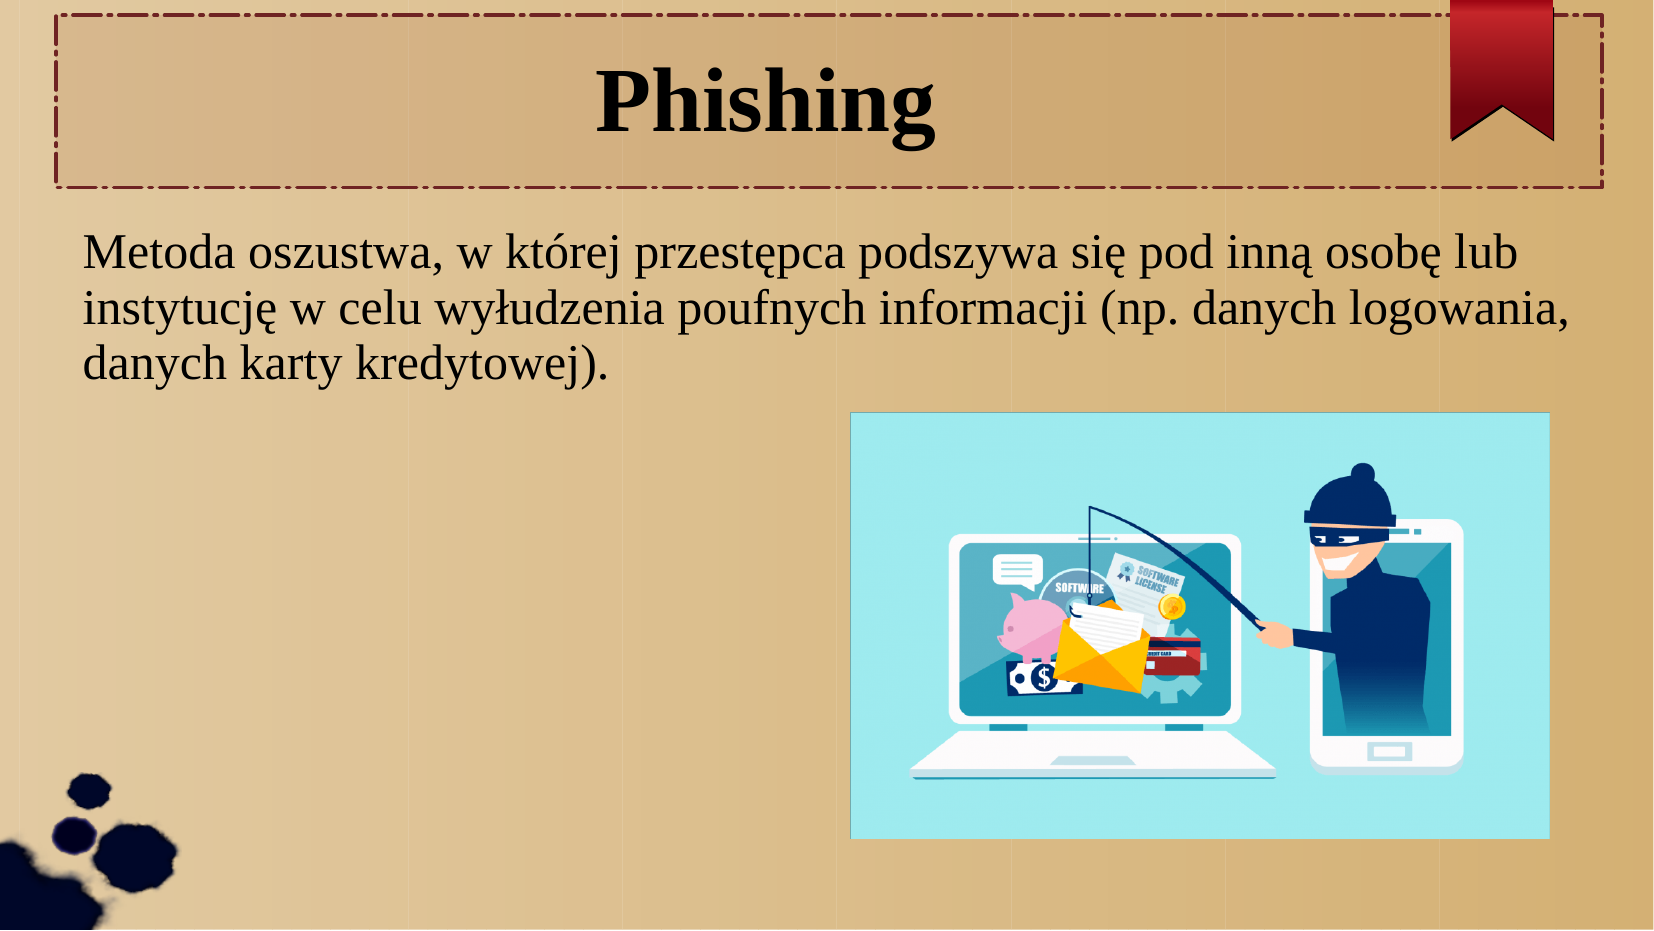

# Phishing
Metoda oszustwa, w której przestępca podszywa się pod inną osobę lub instytucję w celu wyłudzenia poufnych informacji (np. danych logowania, danych karty kredytowej).